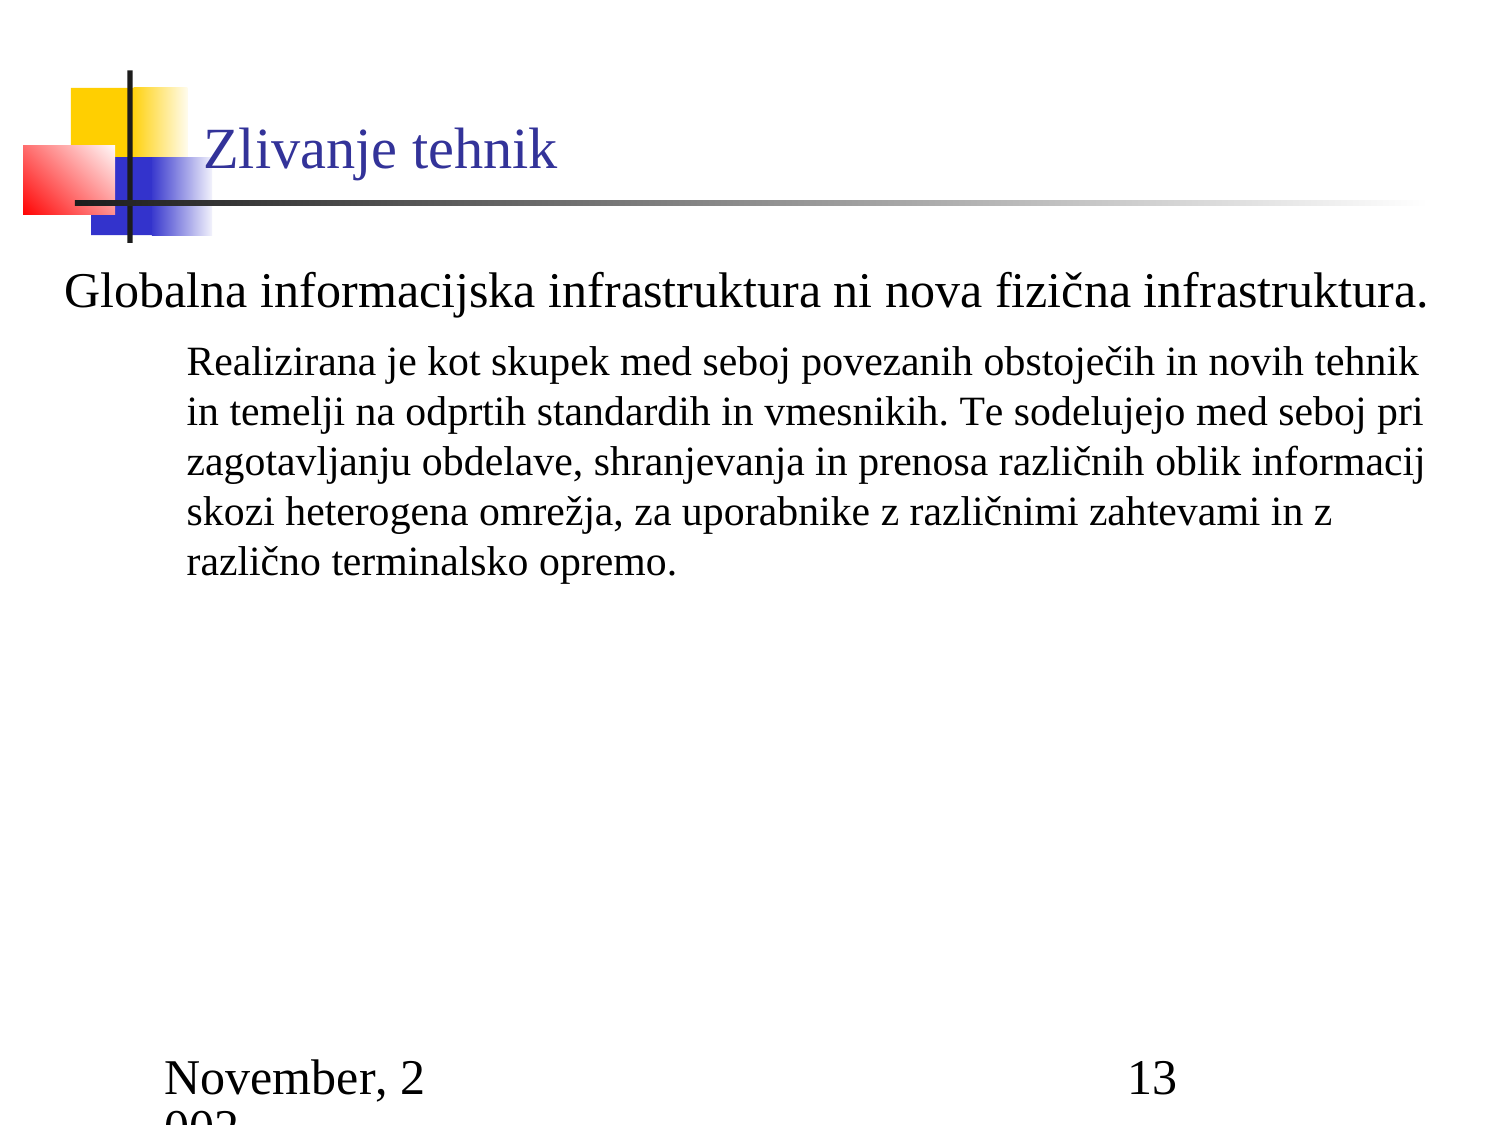

# Zlivanje tehnik
Globalna informacijska infrastruktura ni nova fizična infrastruktura.
	Realizirana je kot skupek med seboj povezanih obstoječih in novih tehnik in temelji na odprtih standardih in vmesnikih. Te sodelujejo med seboj pri zagotavljanju obdelave, shranjevanja in prenosa različnih oblik informacij skozi heterogena omrežja, za uporabnike z različnimi zahtevami in z različno terminalsko opremo.
November, 2002
TR
13